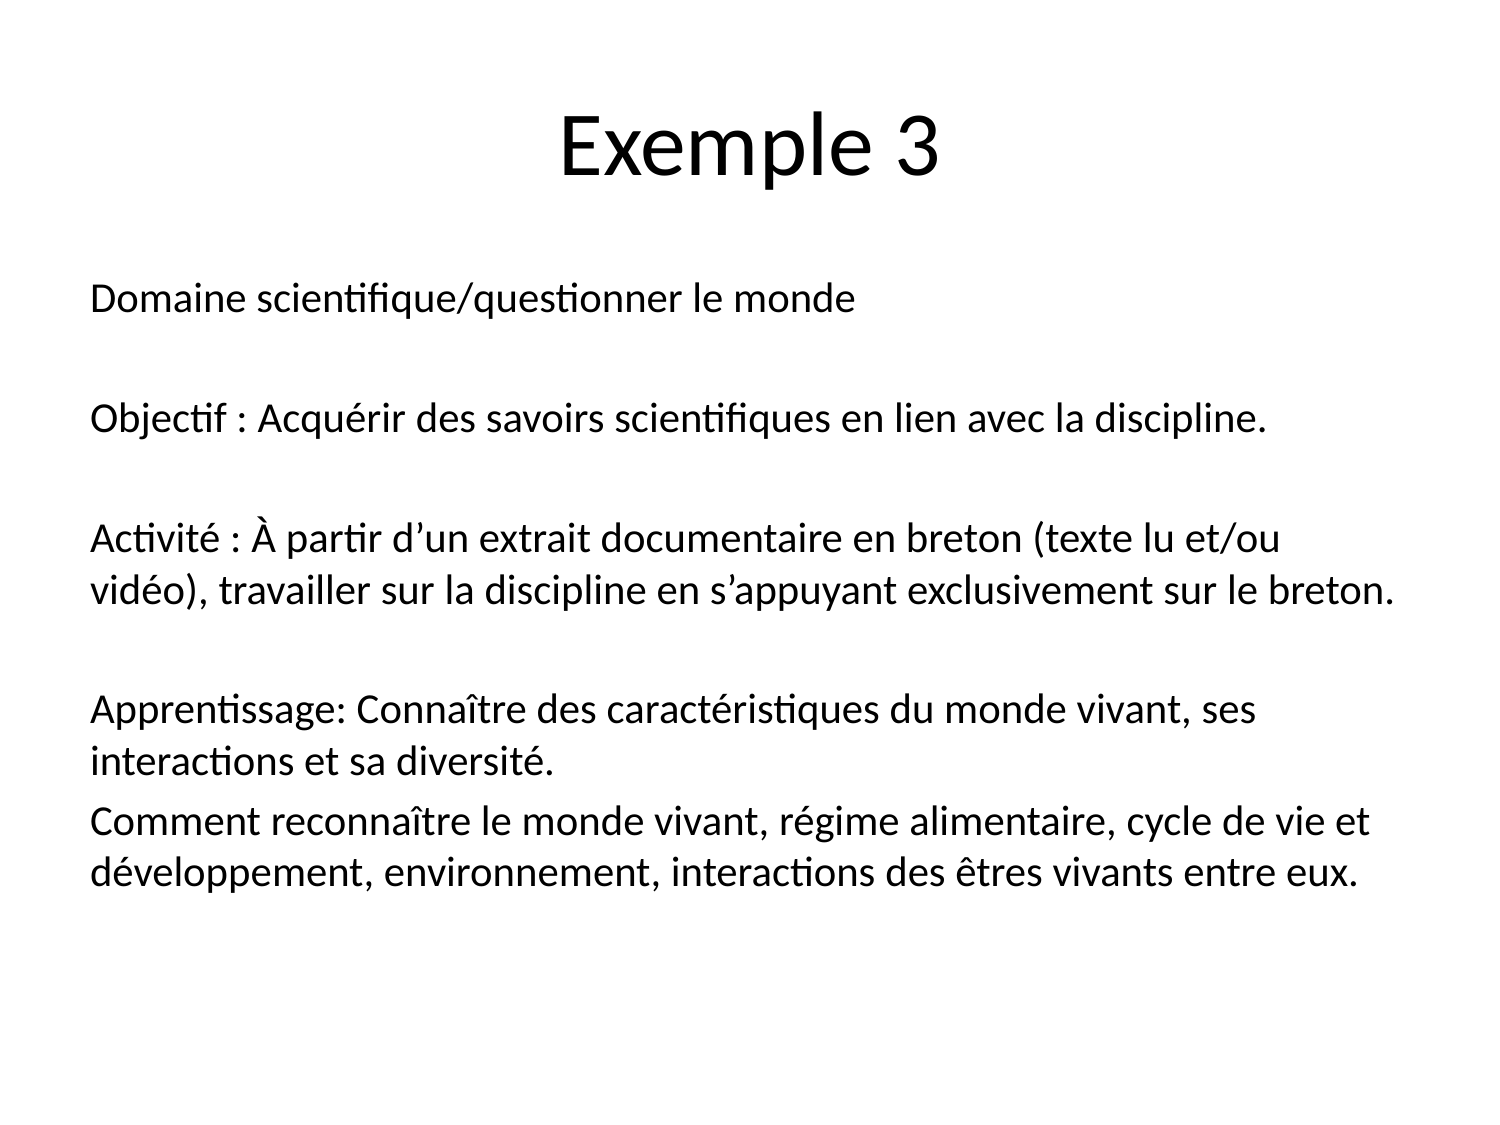

# Exemple 3
Domaine scientifique/questionner le monde
Objectif : Acquérir des savoirs scientifiques en lien avec la discipline.
Activité : À partir d’un extrait documentaire en breton (texte lu et/ou vidéo), travailler sur la discipline en s’appuyant exclusivement sur le breton.
Apprentissage: Connaître des caractéristiques du monde vivant, ses interactions et sa diversité.
Comment reconnaître le monde vivant, régime alimentaire, cycle de vie et développement, environnement, interactions des êtres vivants entre eux.